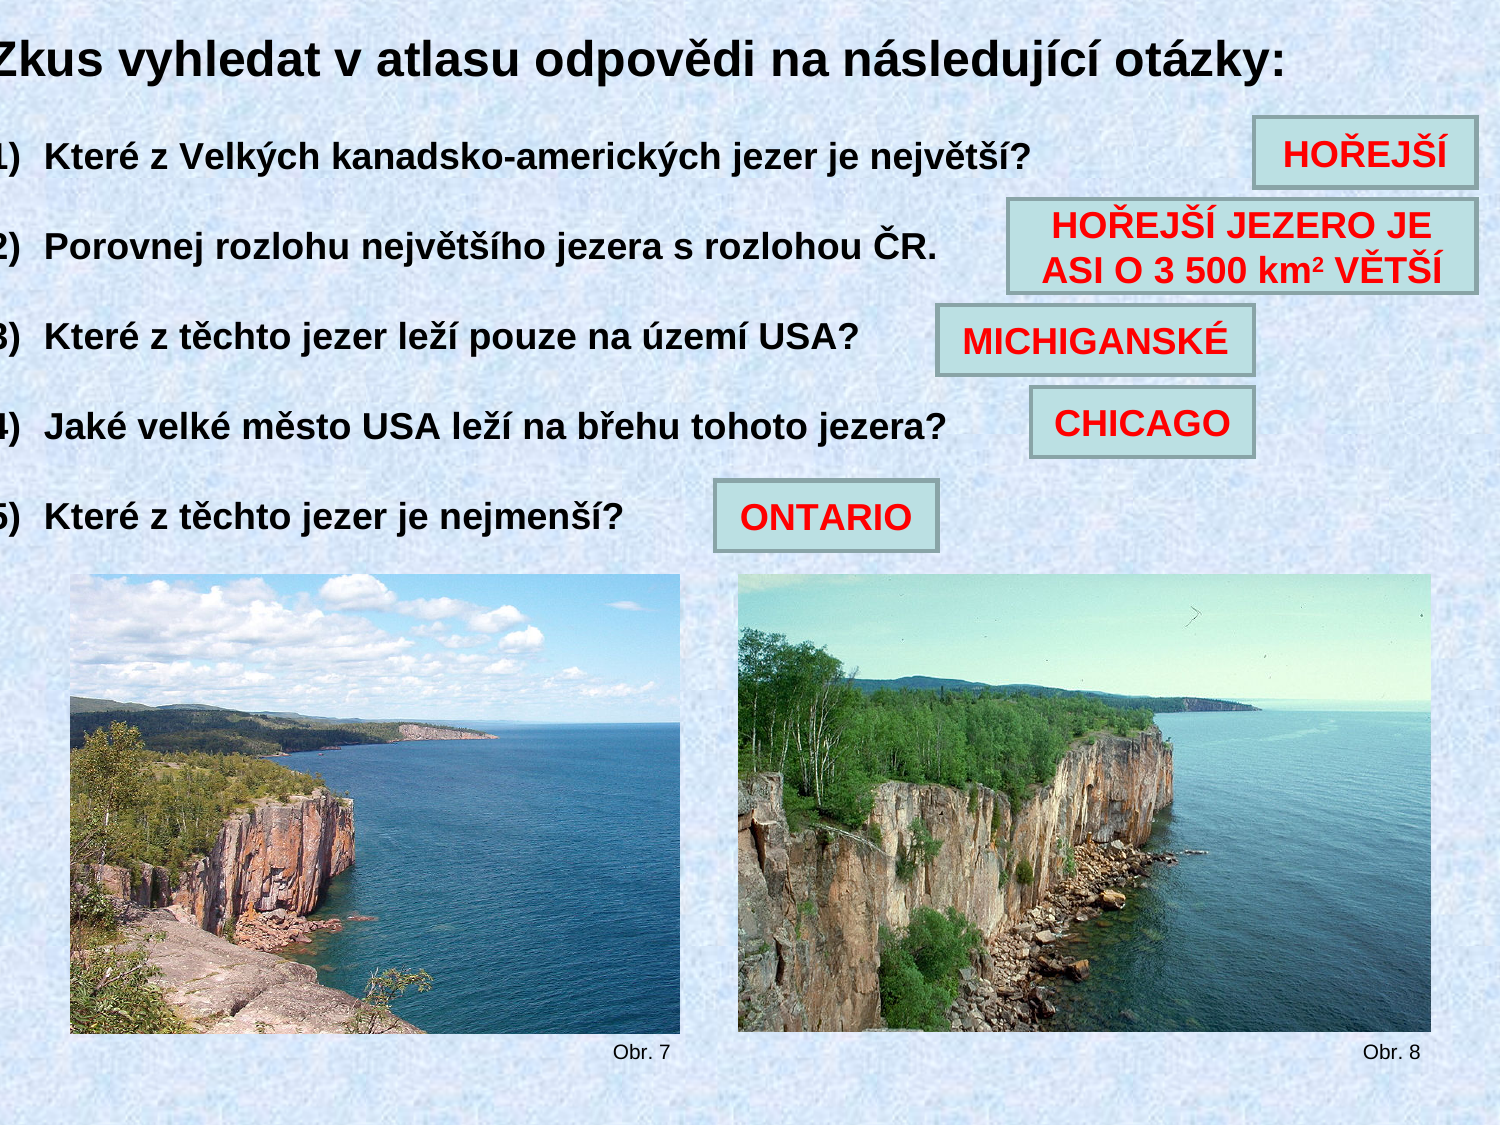

Zkus vyhledat v atlasu odpovědi na následující otázky:
Které z Velkých kanadsko-amerických jezer je největší?
Porovnej rozlohu největšího jezera s rozlohou ČR.
Které z těchto jezer leží pouze na území USA?
Jaké velké město USA leží na břehu tohoto jezera?
Které z těchto jezer je nejmenší?
HOŘEJŠÍ
HOŘEJŠÍ JEZERO JE ASI O 3 500 km2 VĚTŠÍ
MICHIGANSKÉ
CHICAGO
ONTARIO
Obr. 7
Obr. 8